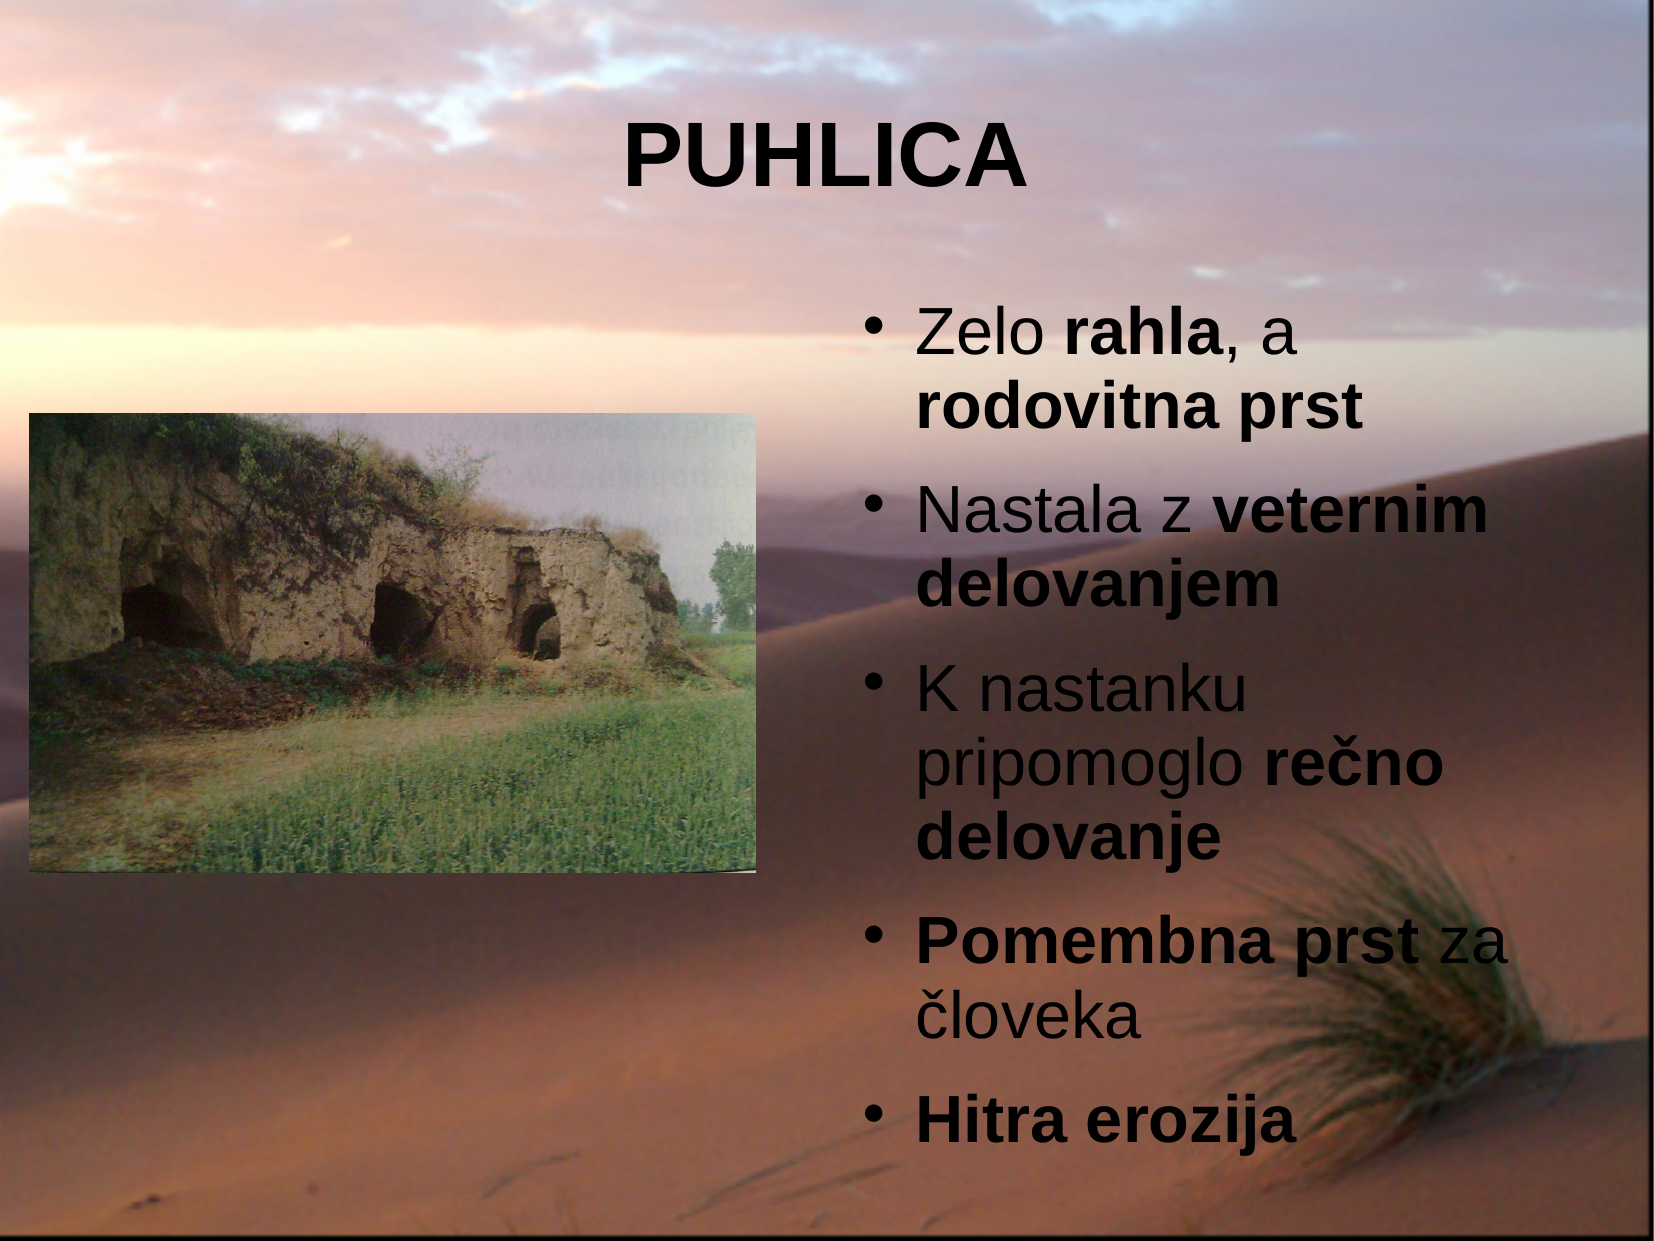

# PUHLICA
Zelo rahla, a rodovitna prst
Nastala z veternim delovanjem
K nastanku pripomoglo rečno delovanje
Pomembna prst za človeka
Hitra erozija